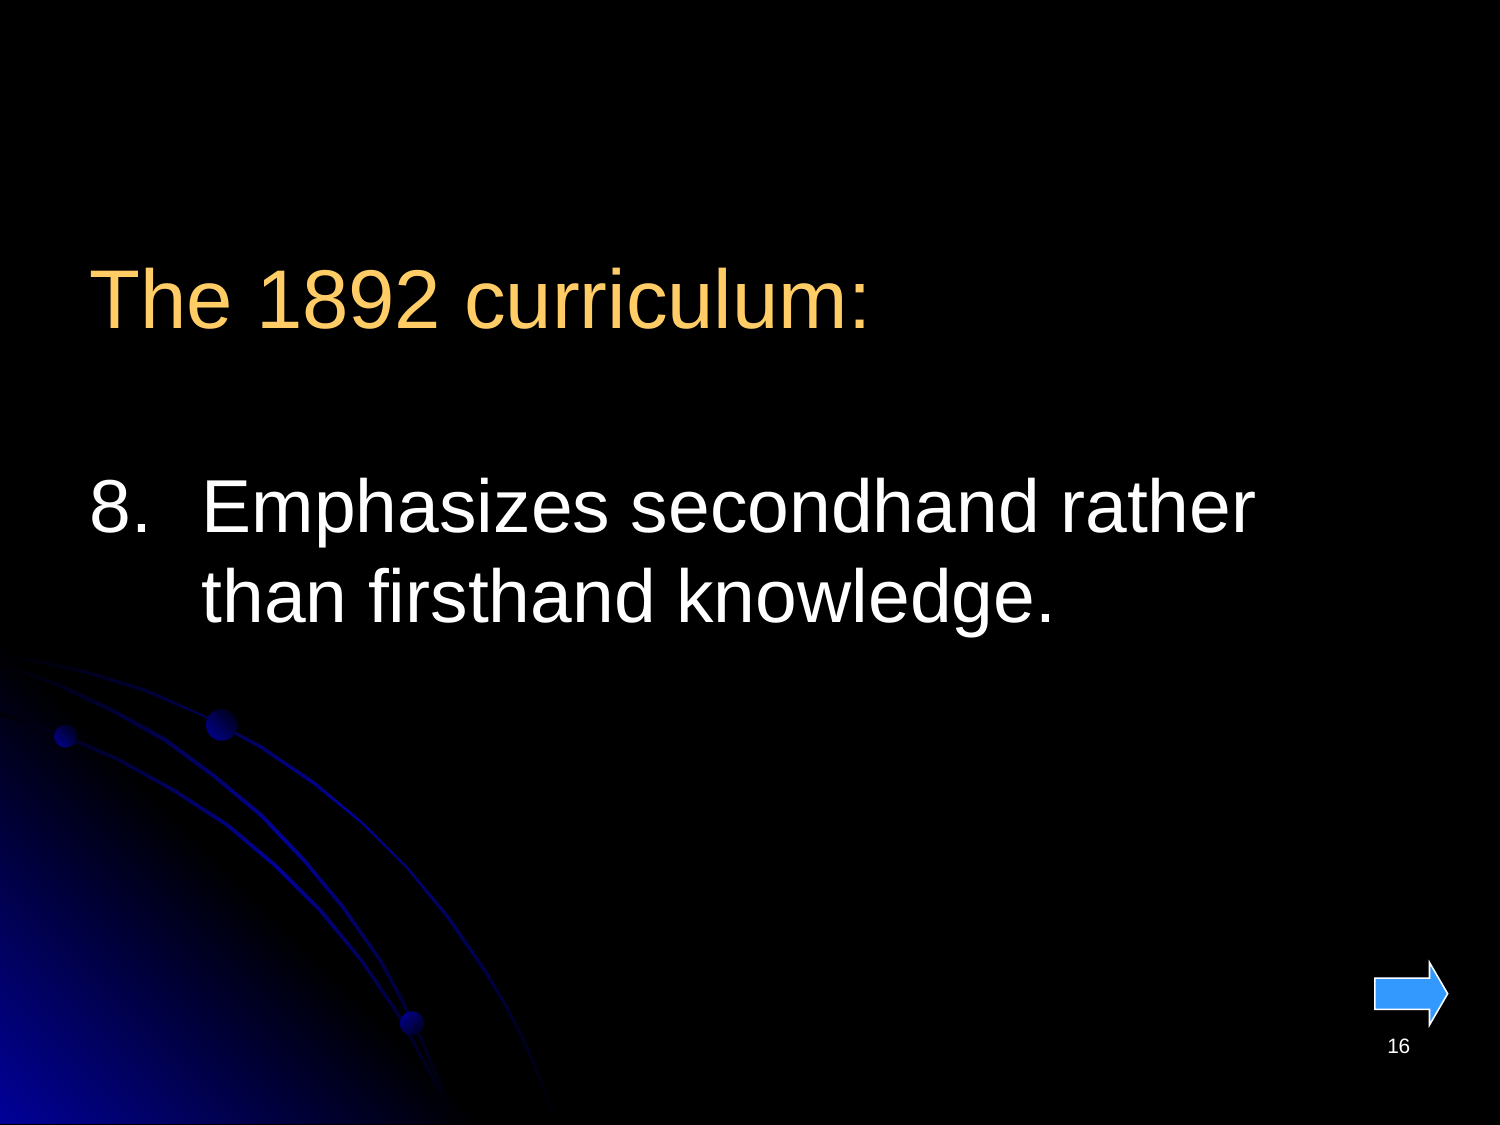

The 1892 curriculum:
8.	Emphasizes secondhand rather than firsthand knowledge.
16